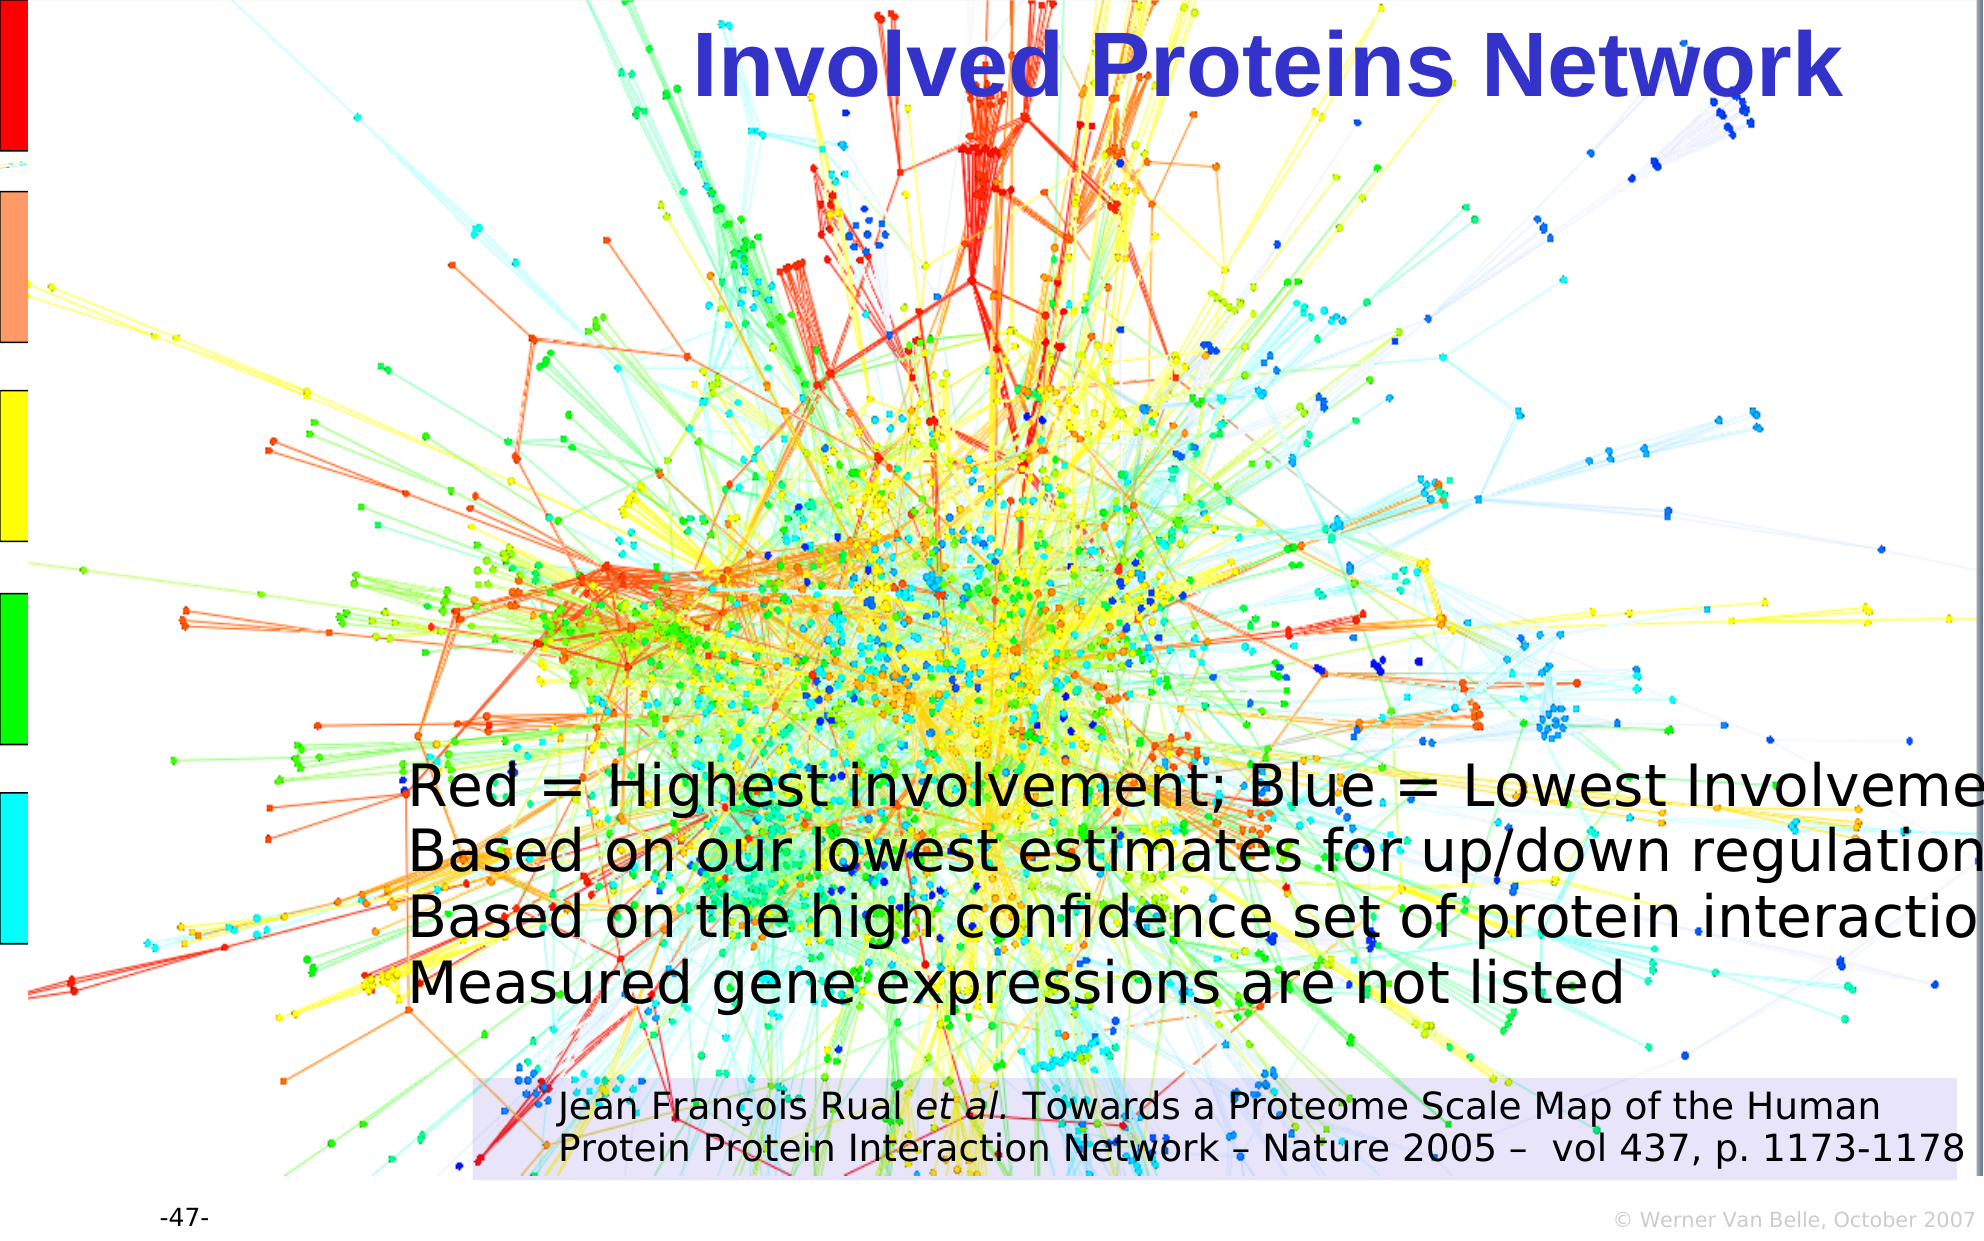

# Involved Proteins Network
Red = Highest involvement; Blue = Lowest Involvement
Based on our lowest estimates for up/down regulation
Based on the high confidence set of protein interactions
Measured gene expressions are not listed
Jean François Rual et al. Towards a Proteome Scale Map of the Human
Protein Protein Interaction Network – Nature 2005 – vol 437, p. 1173-1178